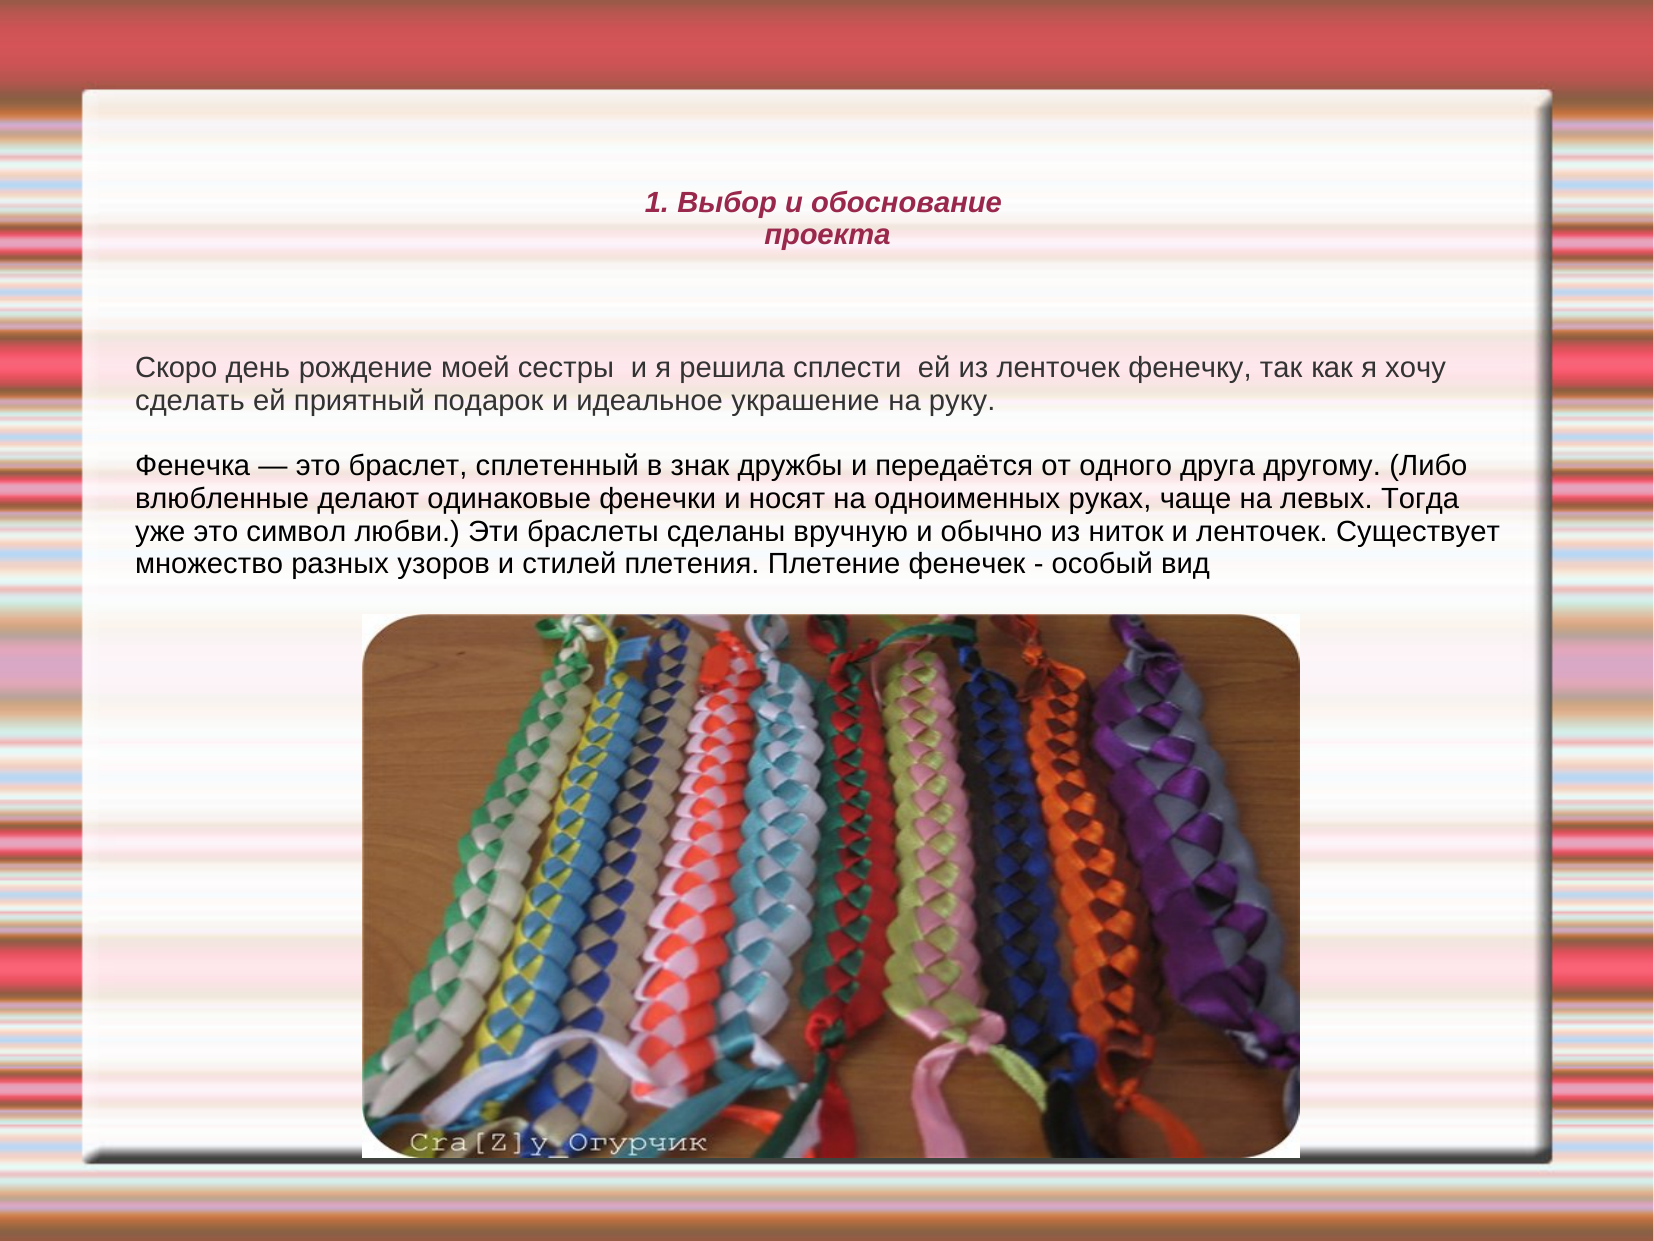

# 1. Выбор и обоснование проекта
Скоро день рождение моей сестры и я решила сплести ей из ленточек фенечку, так как я хочу сделать ей приятный подарок и идеальное украшение на руку.
Фенечка — это браслет, сплетенный в знак дружбы и передаётся от одного друга другому. (Либо влюбленные делают одинаковые фенечки и носят на одноименных руках, чаще на левых. Тогда уже это символ любви.) Эти браслеты сделаны вручную и обычно из ниток и ленточек. Существует множество разных узоров и стилей плетения. Плетение фенечек - особый вид